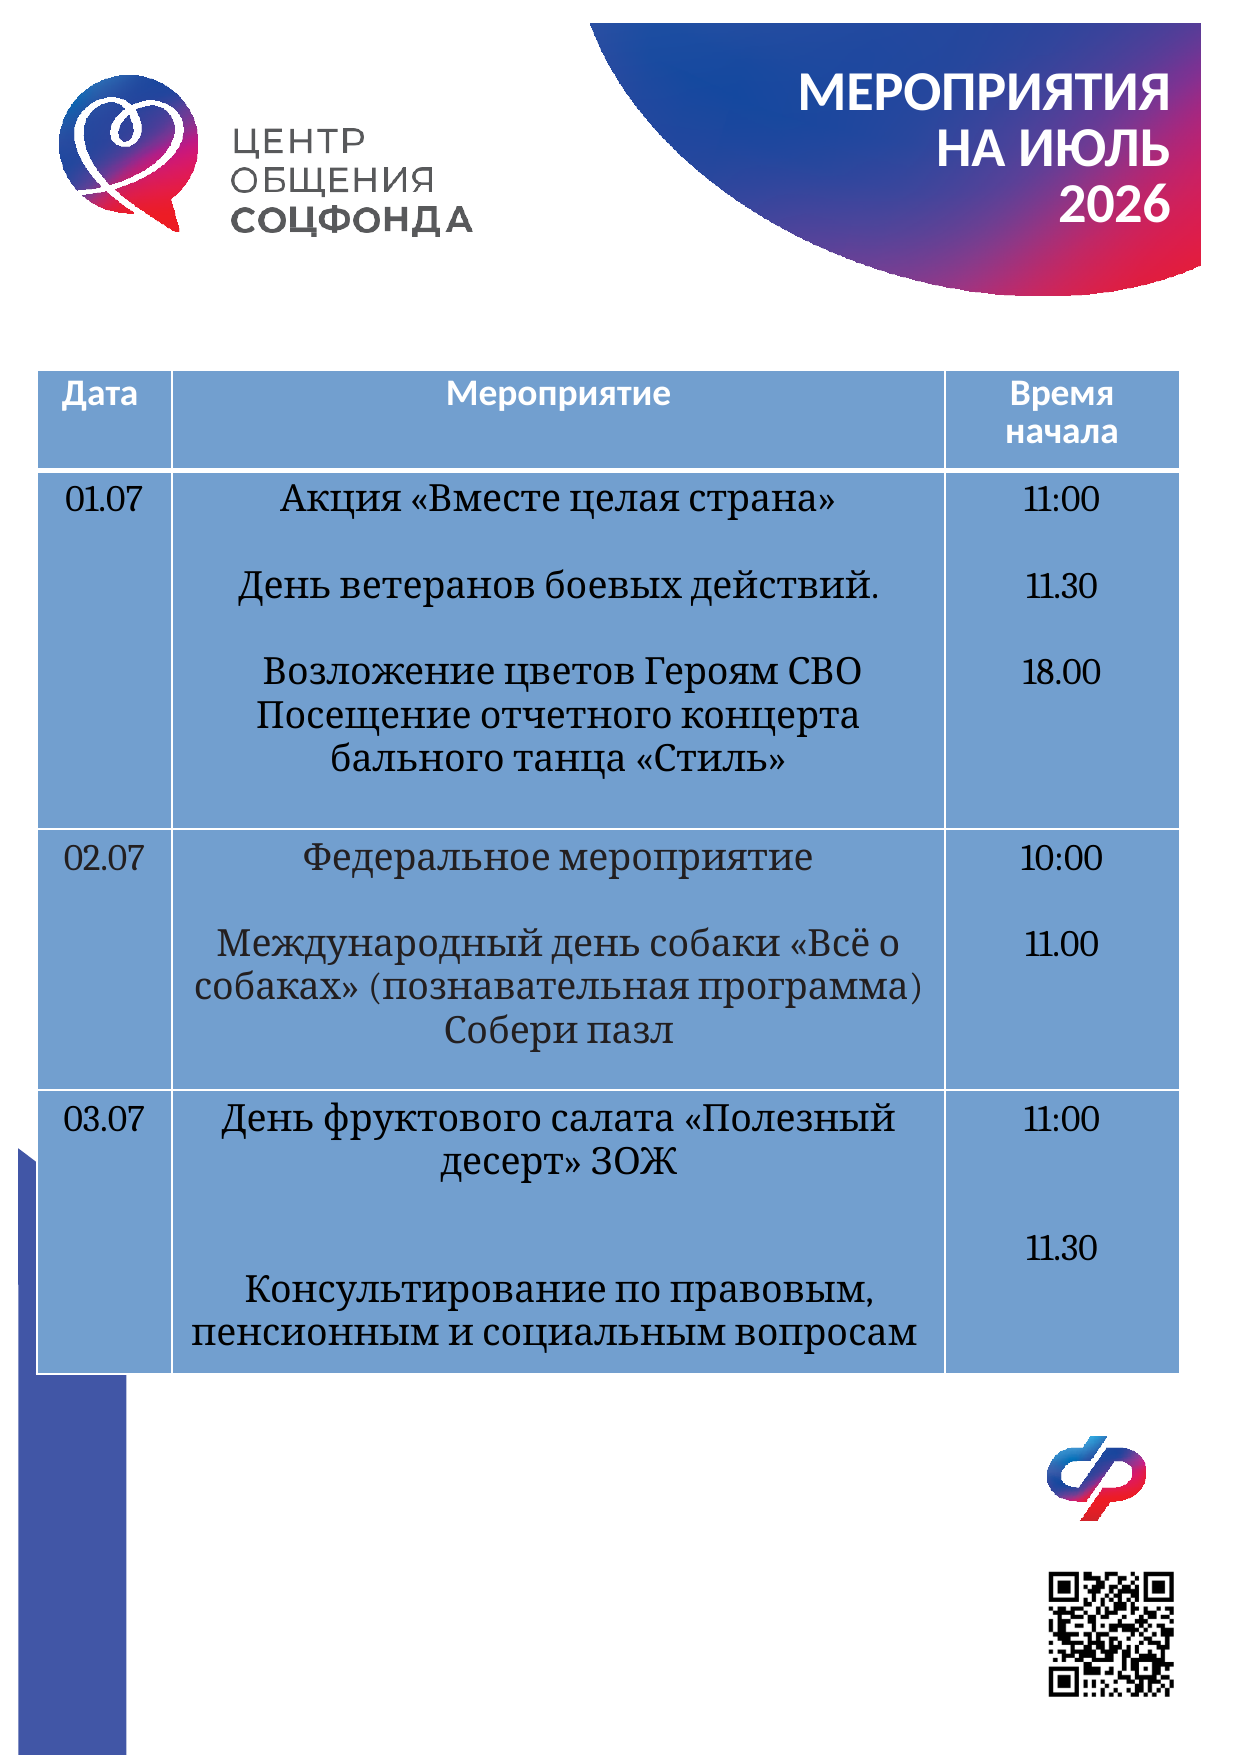

# МЕРОПРИЯТИЯ НА ИЮЛЬ 2026
| Дата | Мероприятие | Время начала |
| --- | --- | --- |
| 01.07 | Акция «Вместе целая страна» День ветеранов боевых действий. Возложение цветов Героям СВО Посещение отчетного концерта бального танца «Стиль» | 11:00 11.30 18.00 |
| 02.07 | Федеральное мероприятие Международный день собаки «Всё о собаках» (познавательная программа) Собери пазл | 10:00 11.00 |
| 03.07 | День фруктового салата «Полезный десерт» ЗОЖ Консультирование по правовым, пенсионным и социальным вопросам | 11:00 11.30 |